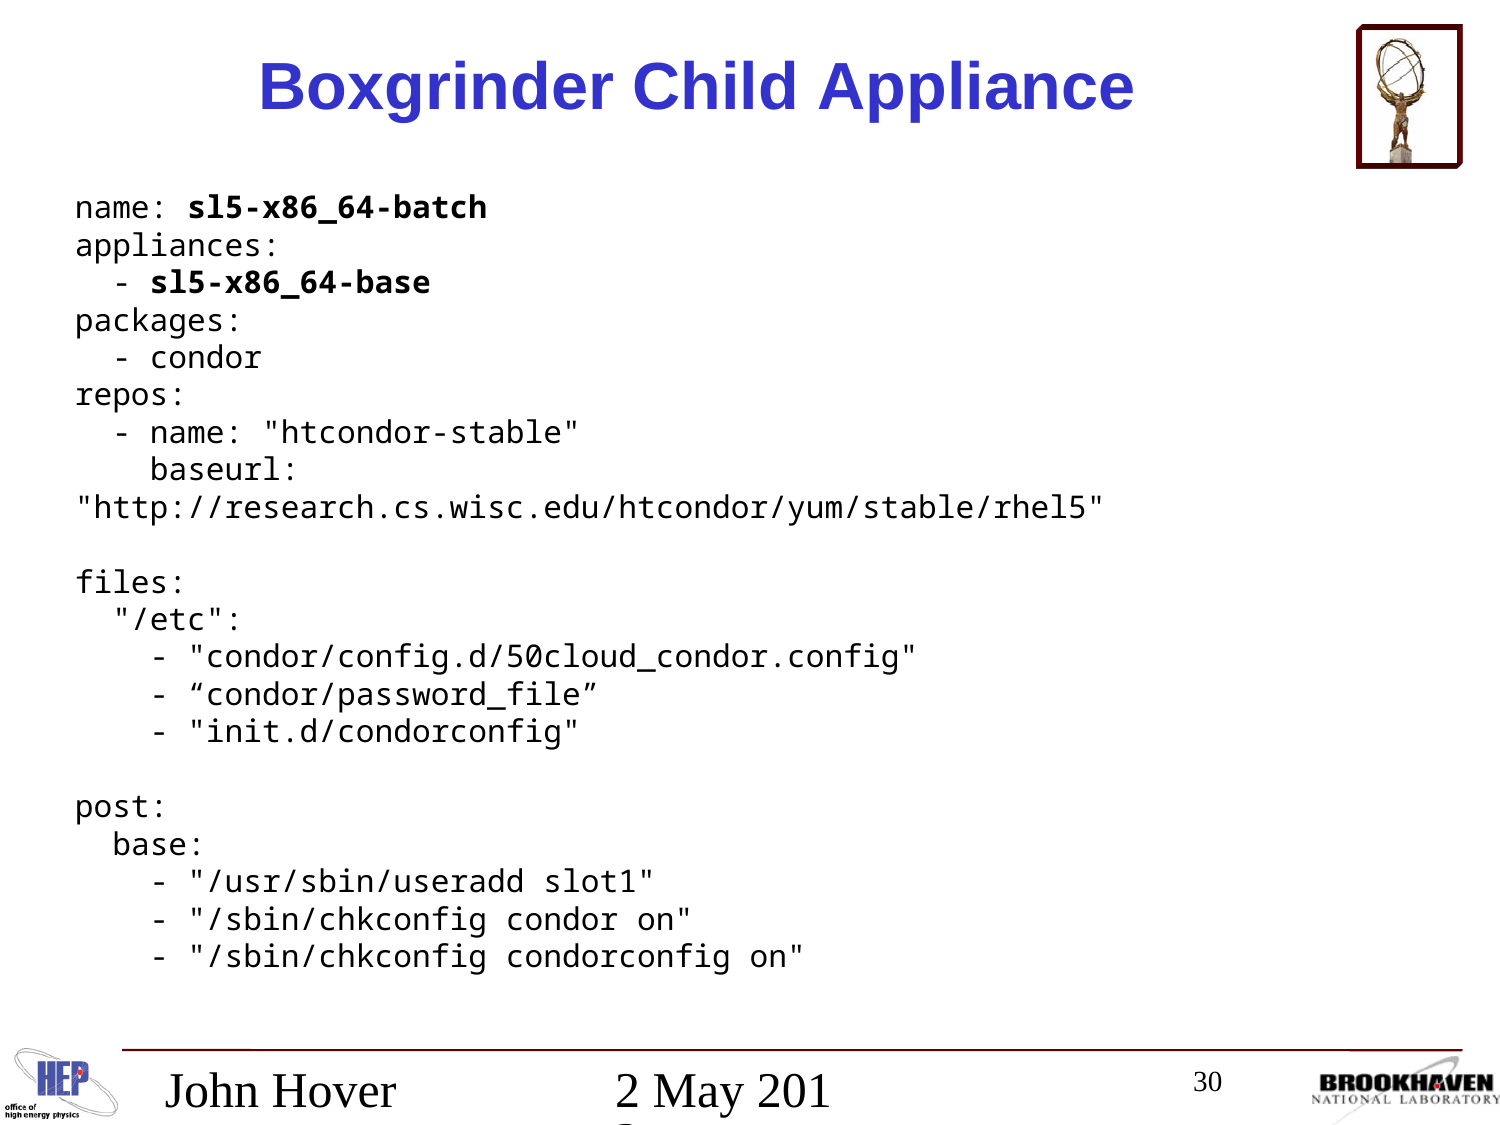

# Boxgrinder Child Appliance
name: sl5-x86_64-batch
appliances:
 - sl5-x86_64-base
packages:
 - condor
repos:
 - name: "htcondor-stable"
 baseurl: "http://research.cs.wisc.edu/htcondor/yum/stable/rhel5"
files:
 "/etc":
 - "condor/config.d/50cloud_condor.config"
 - “condor/password_file”
 - "init.d/condorconfig"
post:
 base:
 - "/usr/sbin/useradd slot1"
 - "/sbin/chkconfig condor on"
 - "/sbin/chkconfig condorconfig on"
2 May 2013
John Hover